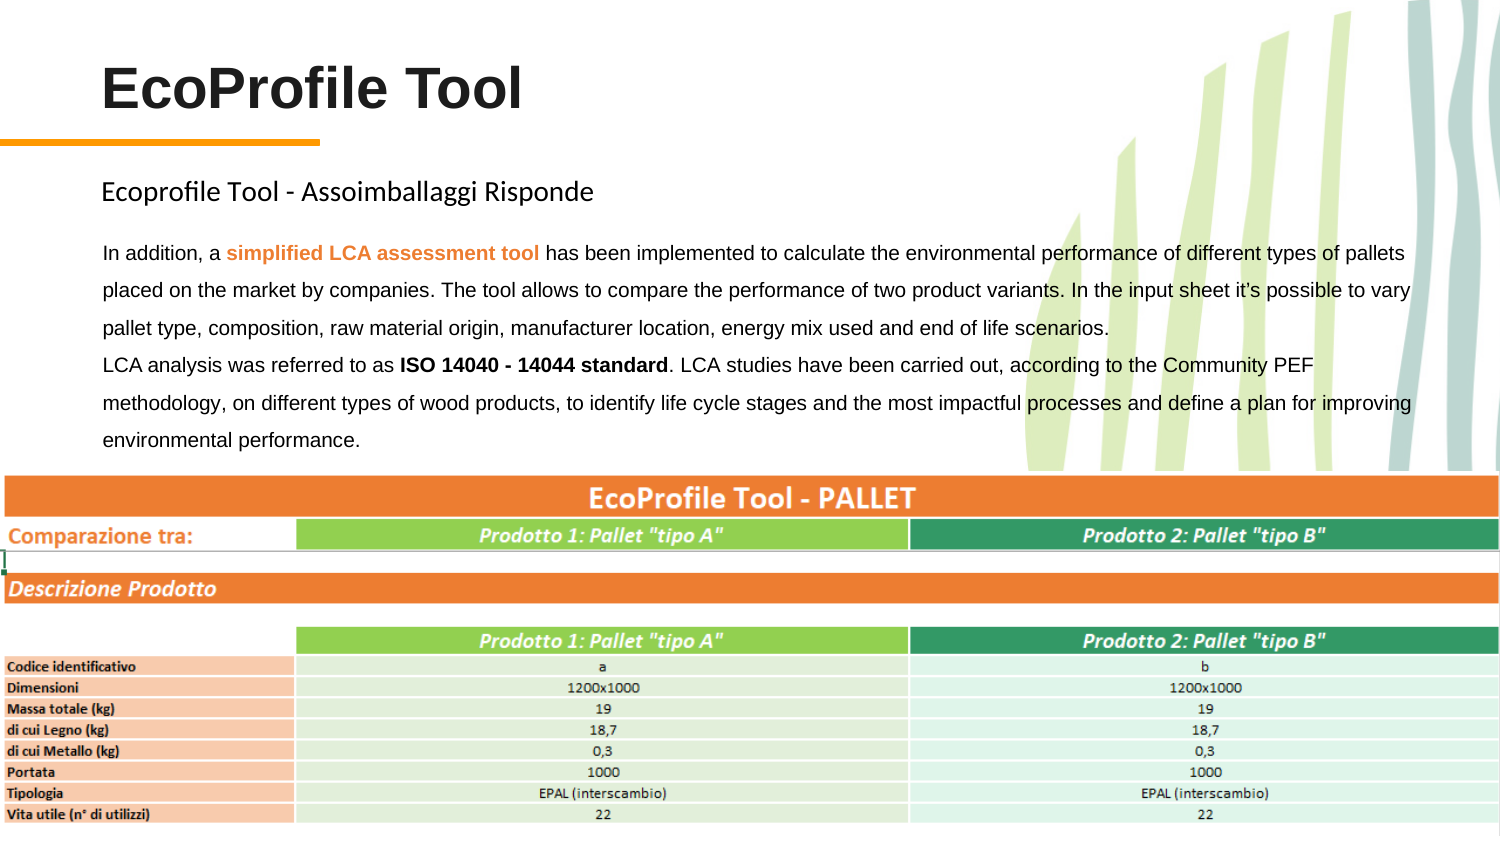

EcoProfile Tool
Ecoprofile Tool - Assoimballaggi Risponde
In addition, a simplified LCA assessment tool has been implemented to calculate the environmental performance of different types of pallets placed on the market by companies. The tool allows to compare the performance of two product variants. In the input sheet it’s possible to vary pallet type, composition, raw material origin, manufacturer location, energy mix used and end of life scenarios.
LCA analysis was referred to as ISO 14040 - 14044 standard. LCA studies have been carried out, according to the Community PEF methodology, on different types of wood products, to identify life cycle stages and the most impactful processes and define a plan for improving environmental performance.